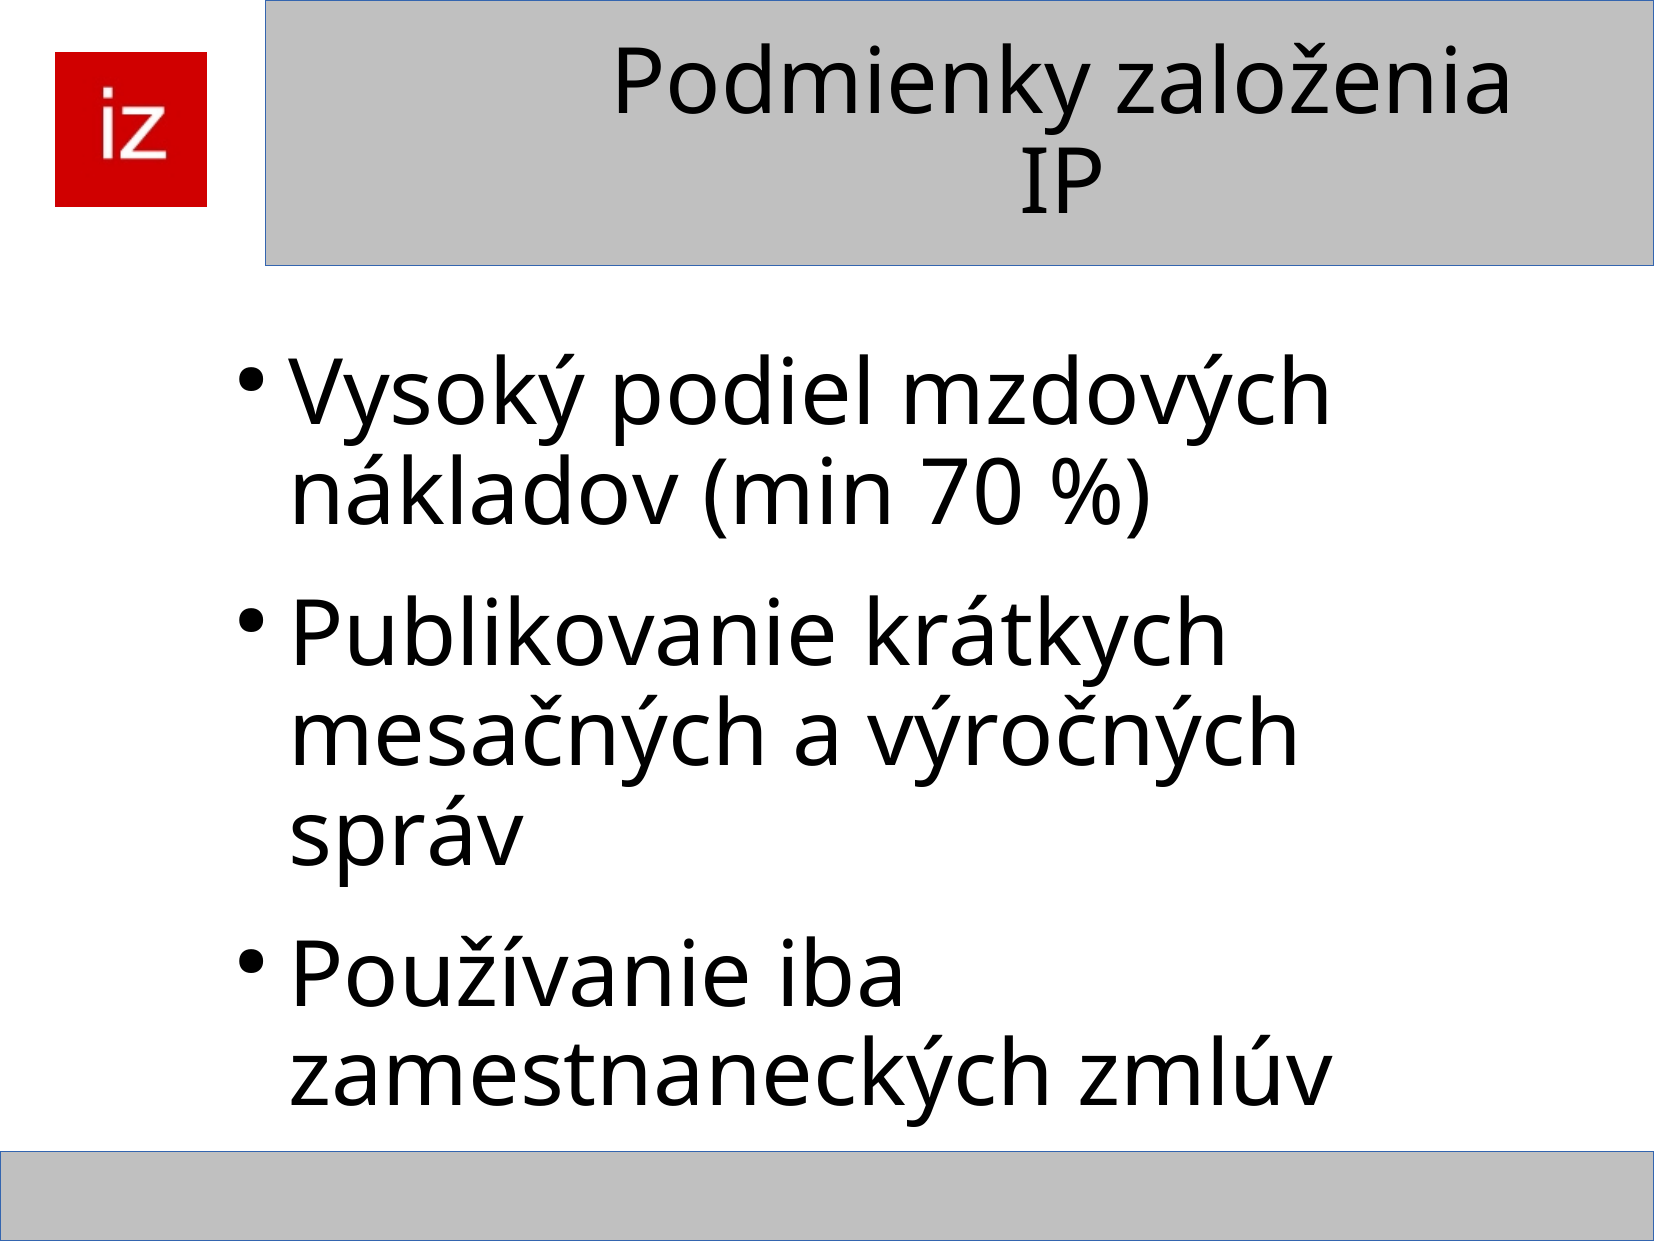

# Podmienky založenia IP
Vysoký podiel mzdových nákladov (min 70 %)
Publikovanie krátkych mesačných a výročných správ
Používanie iba zamestnaneckých zmlúv